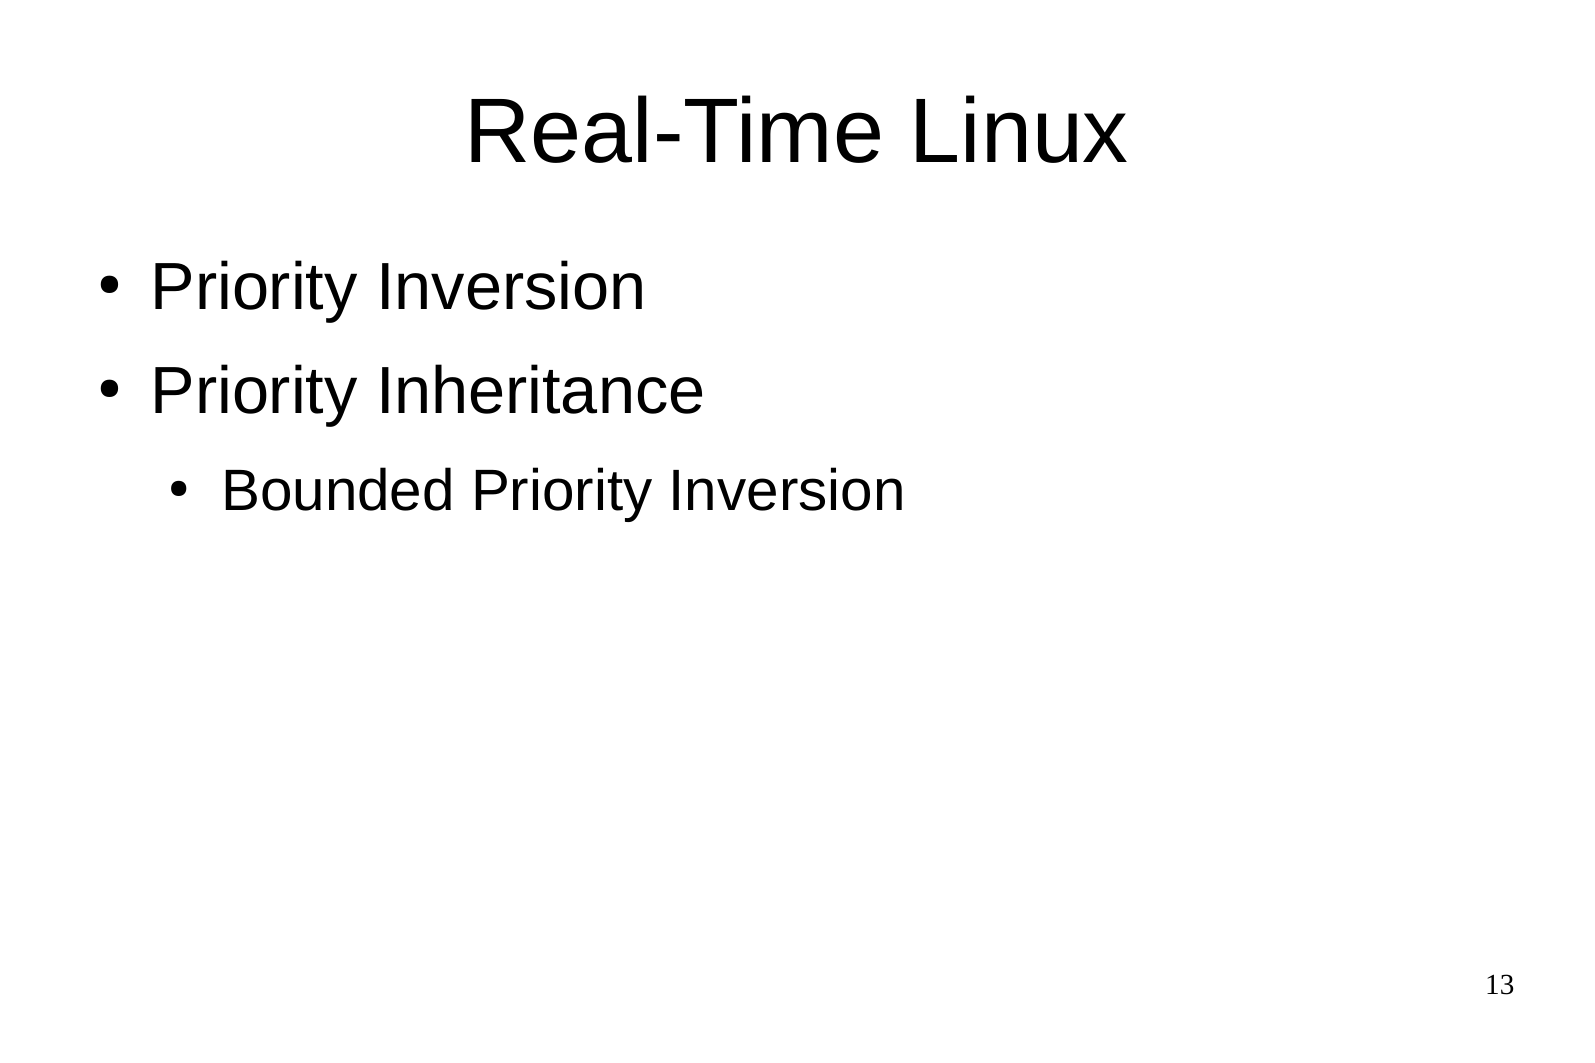

# Real-Time Linux
Priority Inversion
Priority Inheritance
Bounded Priority Inversion
13